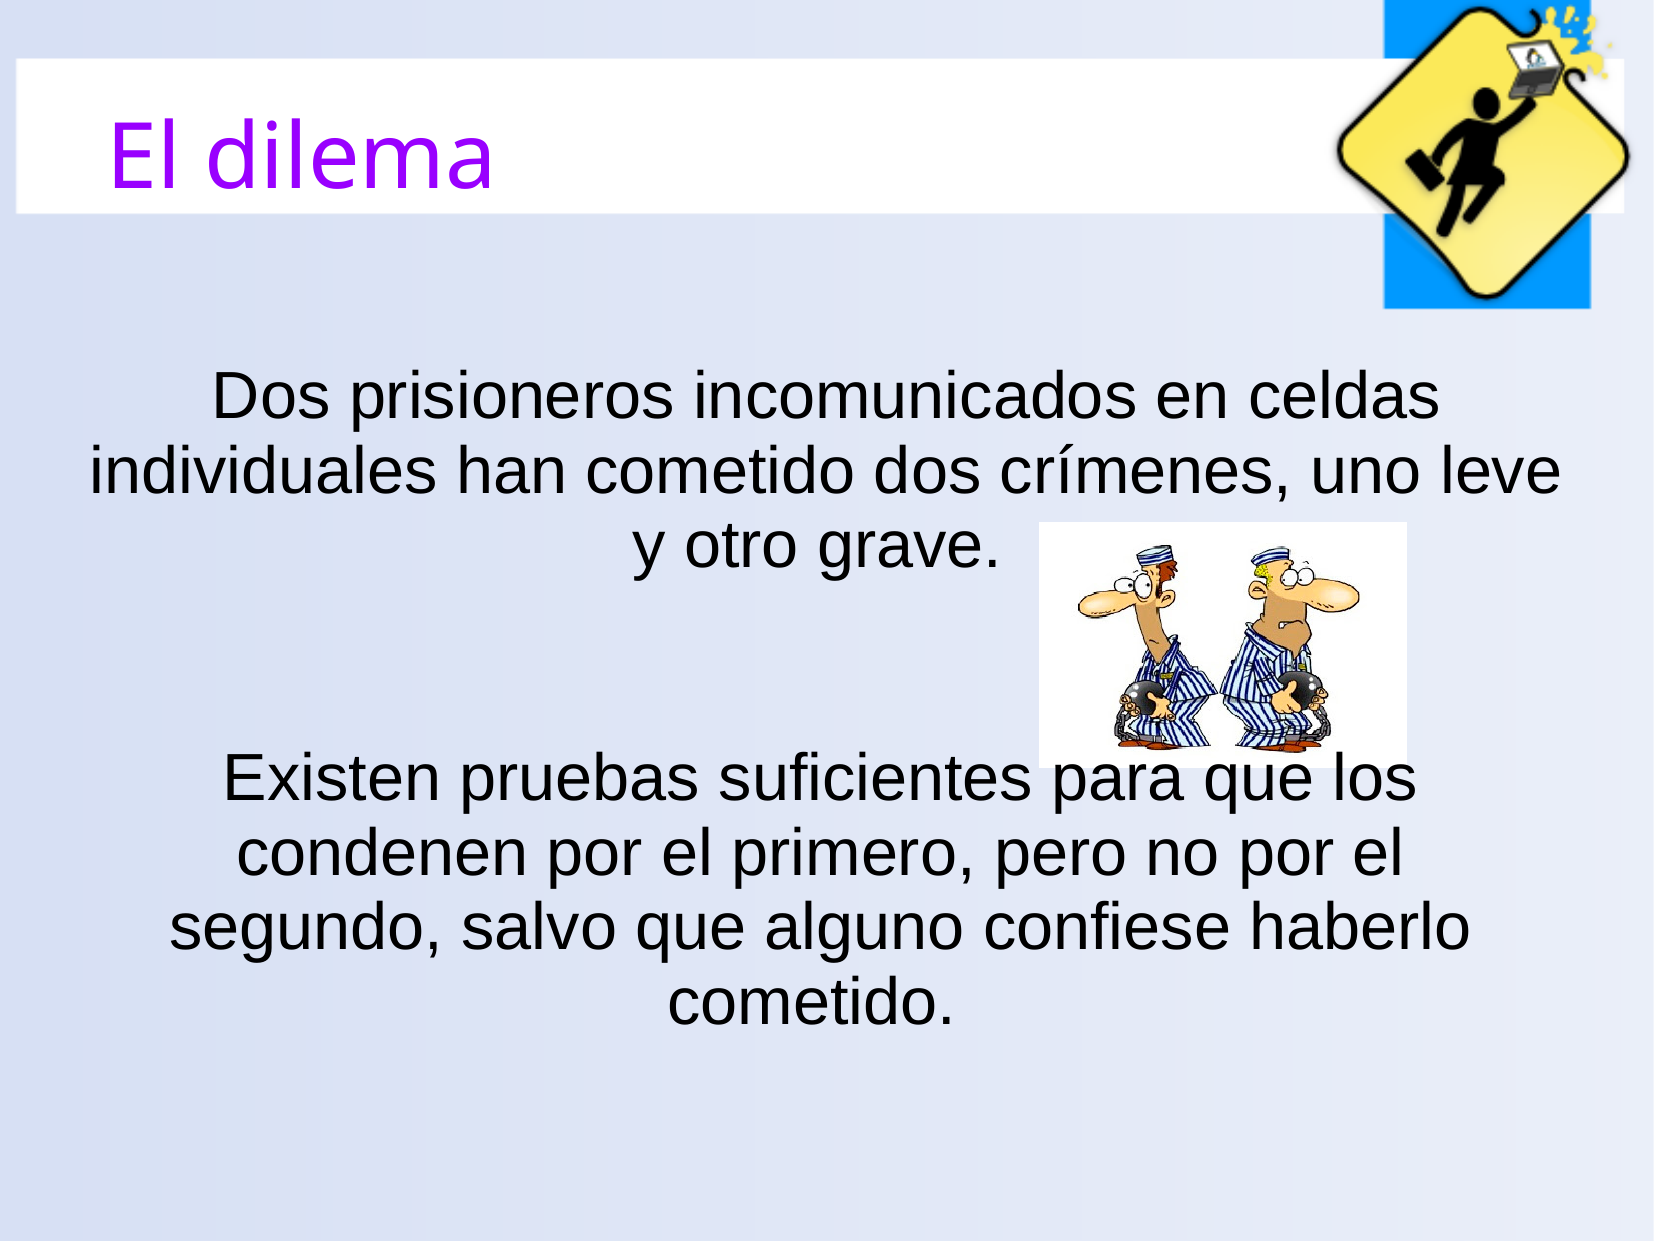

# El dilema
Dos prisioneros incomunicados en celdas individuales han cometido dos crímenes, uno leve y otro grave.
Existen pruebas suficientes para que los condenen por el primero, pero no por el segundo, salvo que alguno confiese haberlo cometido.